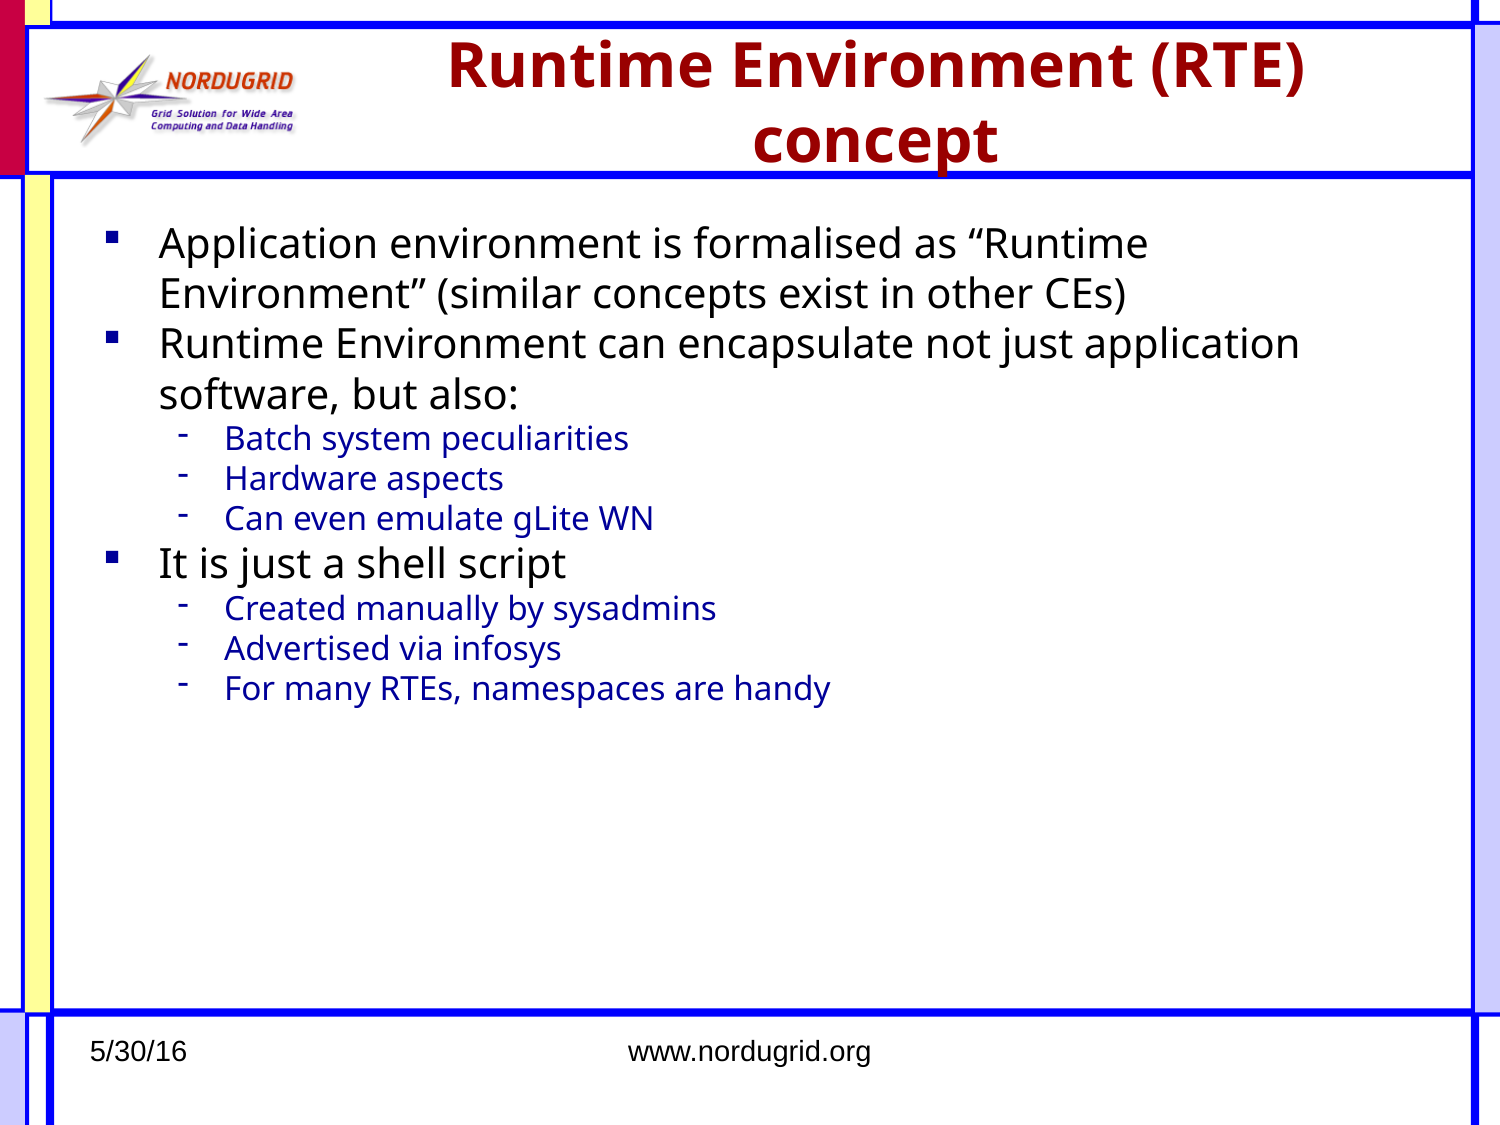

Runtime Environment (RTE) concept
Application environment is formalised as “Runtime Environment” (similar concepts exist in other CEs)
Runtime Environment can encapsulate not just application software, but also:
Batch system peculiarities
Hardware aspects
Can even emulate gLite WN
It is just a shell script
Created manually by sysadmins
Advertised via infosys
For many RTEs, namespaces are handy
5/30/16
www.nordugrid.org